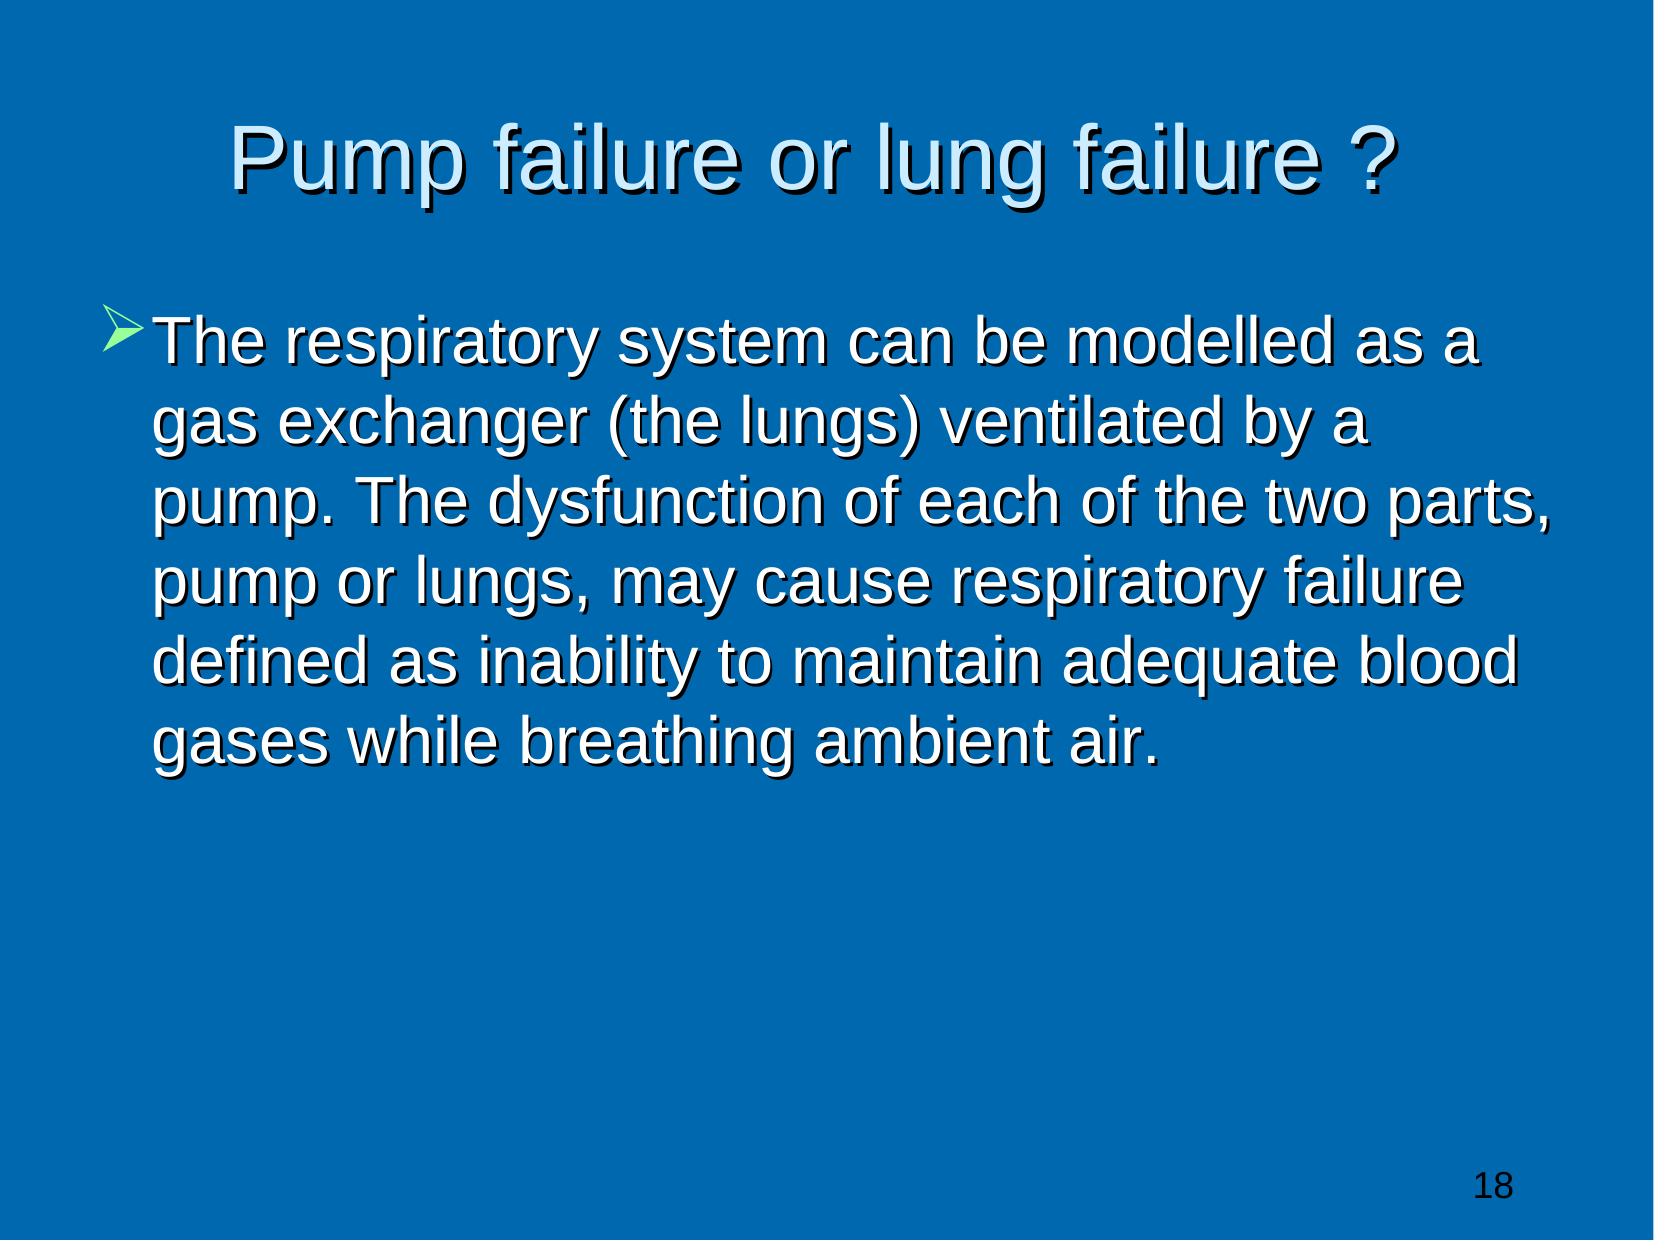

Pump failure or lung failure ?
The respiratory system can be modelled as a gas exchanger (the lungs) ventilated by a pump. The dysfunction of each of the two parts, pump or lungs, may cause respiratory failure defined as inability to maintain adequate blood gases while breathing ambient air.